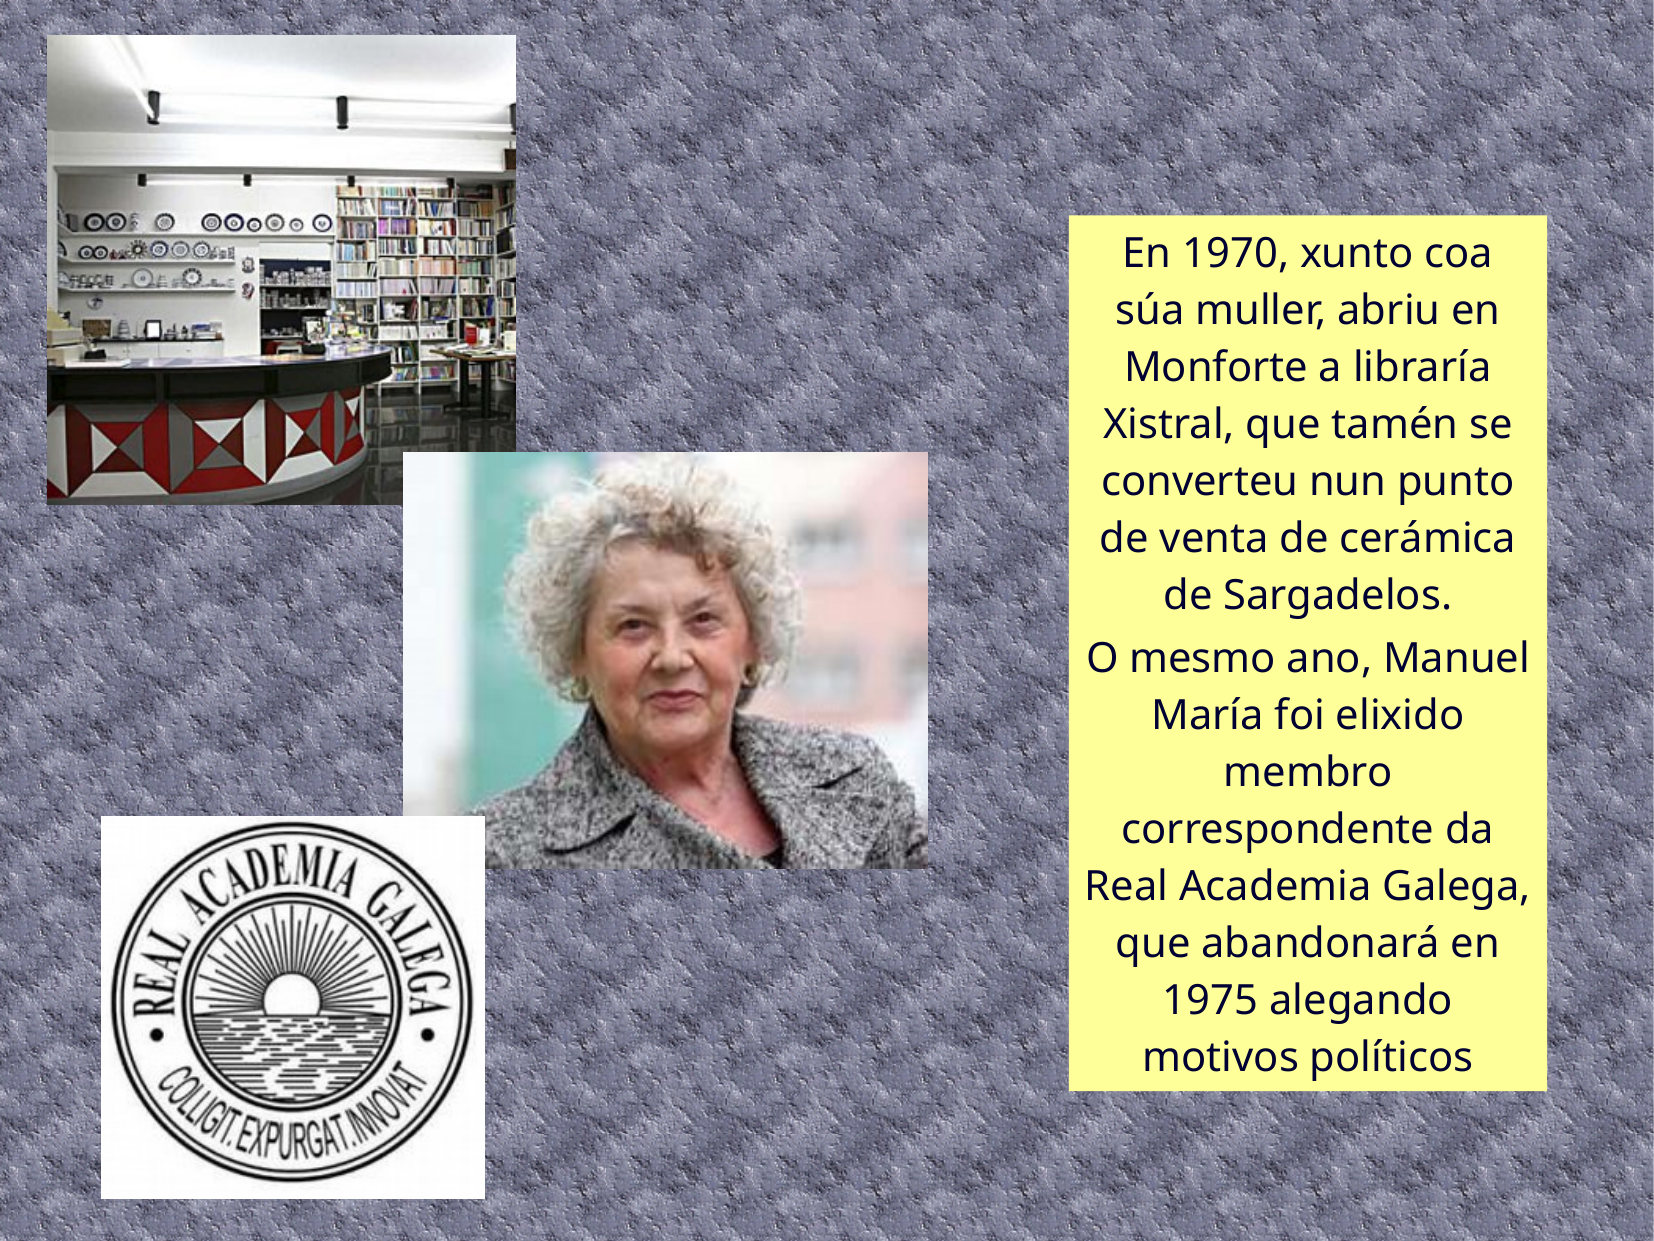

En 1970, xunto coa súa muller, abriu en Monforte a libraría Xistral, que tamén se converteu nun punto de venta de cerámica de Sargadelos.
O mesmo ano, Manuel María foi elixido membro correspondente da Real Academia Galega, que abandonará en 1975 alegando motivos políticos